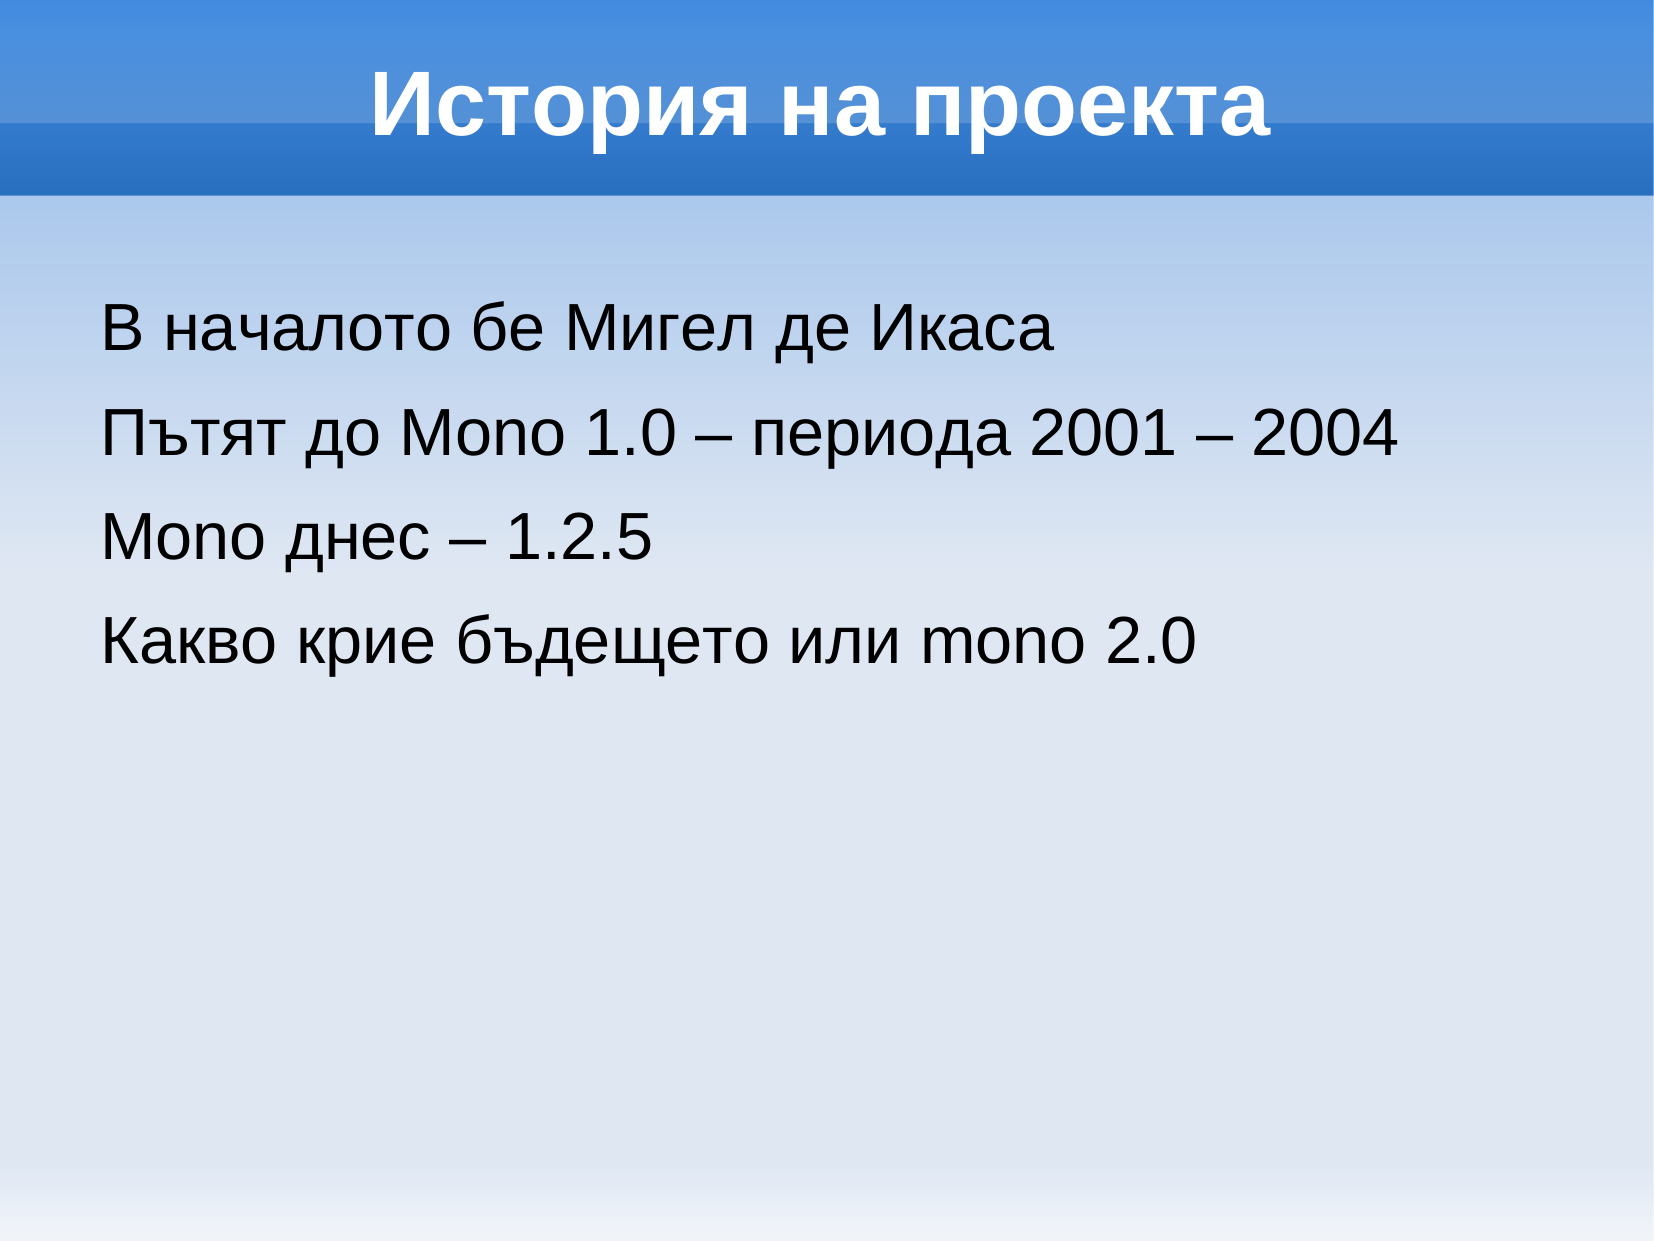

# История на проекта
В началото бе Мигел де Икаса
Пътят до Mono 1.0 – периода 2001 – 2004
Mono днес – 1.2.5
Какво крие бъдещето или mono 2.0